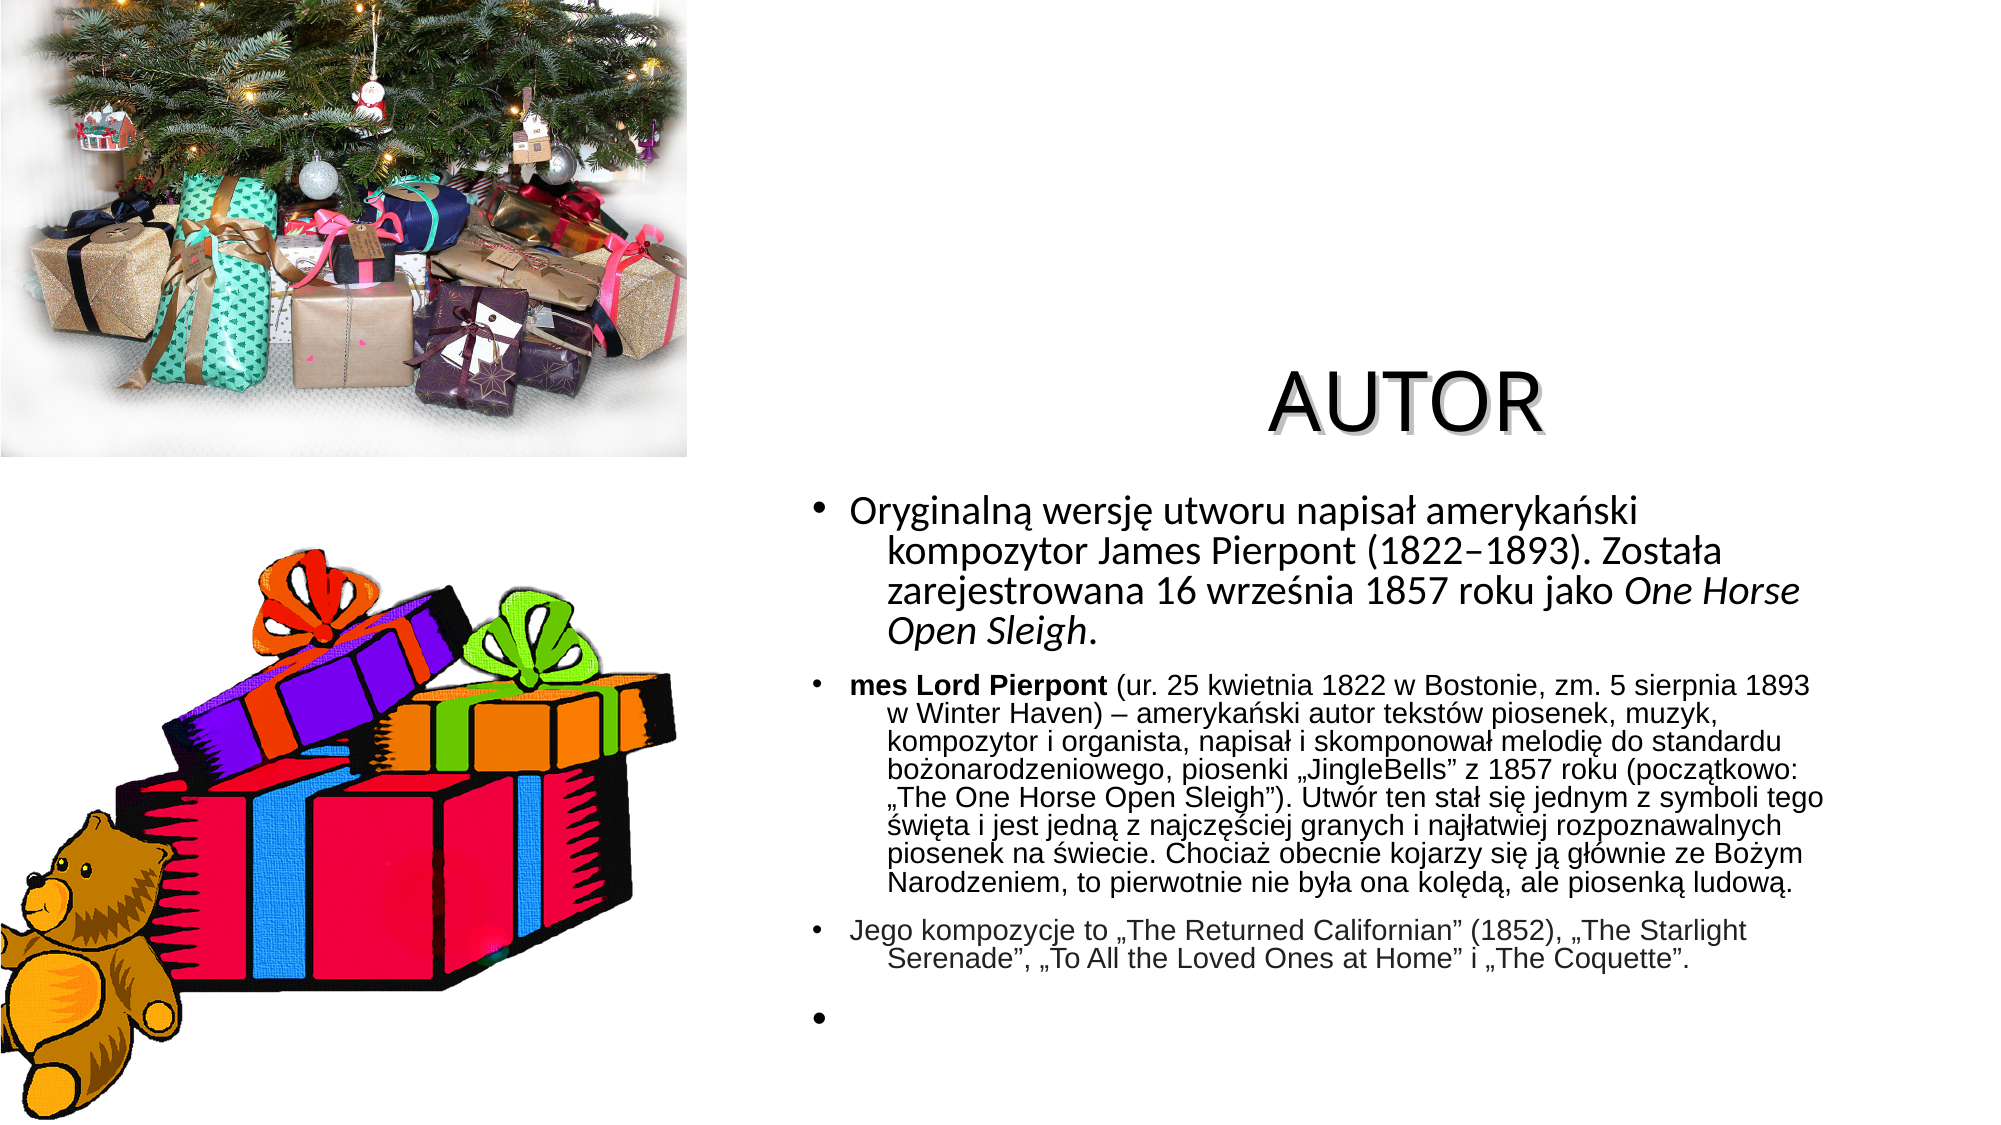

# AUTOR
Oryginalną wersję utworu napisał amerykański kompozytor James Pierpont (1822–1893). Została zarejestrowana 16 września 1857 roku jako One Horse Open Sleigh.
mes Lord Pierpont (ur. 25 kwietnia 1822 w Bostonie, zm. 5 sierpnia 1893 w Winter Haven) – amerykański autor tekstów piosenek, muzyk, kompozytor i organista, napisał i skomponował melodię do standardu bożonarodzeniowego, piosenki „JingleBells” z 1857 roku (początkowo: „The One Horse Open Sleigh”). Utwór ten stał się jednym z symboli tego święta i jest jedną z najczęściej granych i najłatwiej rozpoznawalnych piosenek na świecie. Chociaż obecnie kojarzy się ją głównie ze Bożym Narodzeniem, to pierwotnie nie była ona kolędą, ale piosenką ludową.
Jego kompozycje to „The Returned Californian” (1852), „The Starlight Serenade”, „To All the Loved Ones at Home” i „The Coquette”.